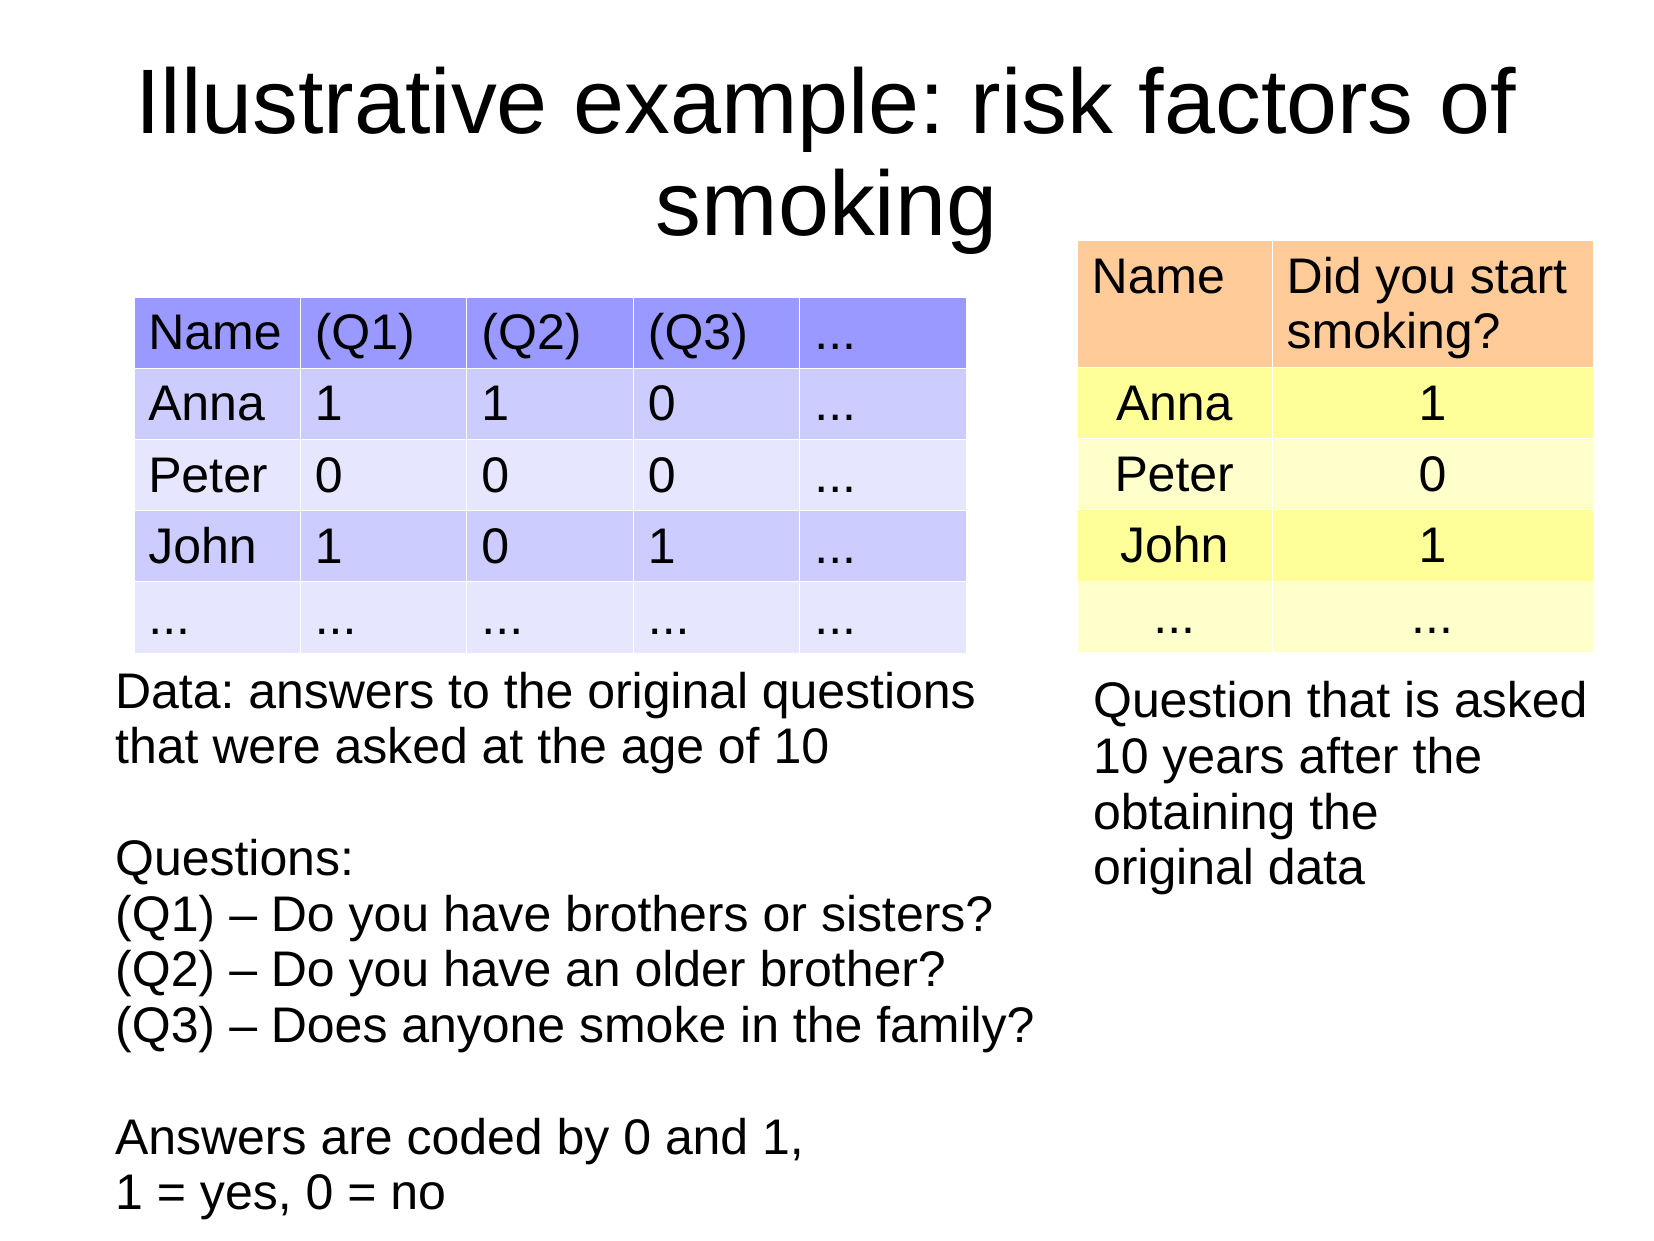

# Illustrative example: risk factors of smoking
| Name | Did you start smoking? |
| --- | --- |
| Anna | 1 |
| Peter | 0 |
| John | 1 |
| ... | ... |
| Name | (Q1) | (Q2) | (Q3) | ... |
| --- | --- | --- | --- | --- |
| Anna | 1 | 1 | 0 | ... |
| Peter | 0 | 0 | 0 | ... |
| John | 1 | 0 | 1 | ... |
| ... | ... | ... | ... | ... |
Data: answers to the original questions
that were asked at the age of 10
Questions:
(Q1) – Do you have brothers or sisters?
(Q2) – Do you have an older brother?
(Q3) – Does anyone smoke in the family?
Answers are coded by 0 and 1,
1 = yes, 0 = no
Question that is asked
10 years after the
obtaining the
original data